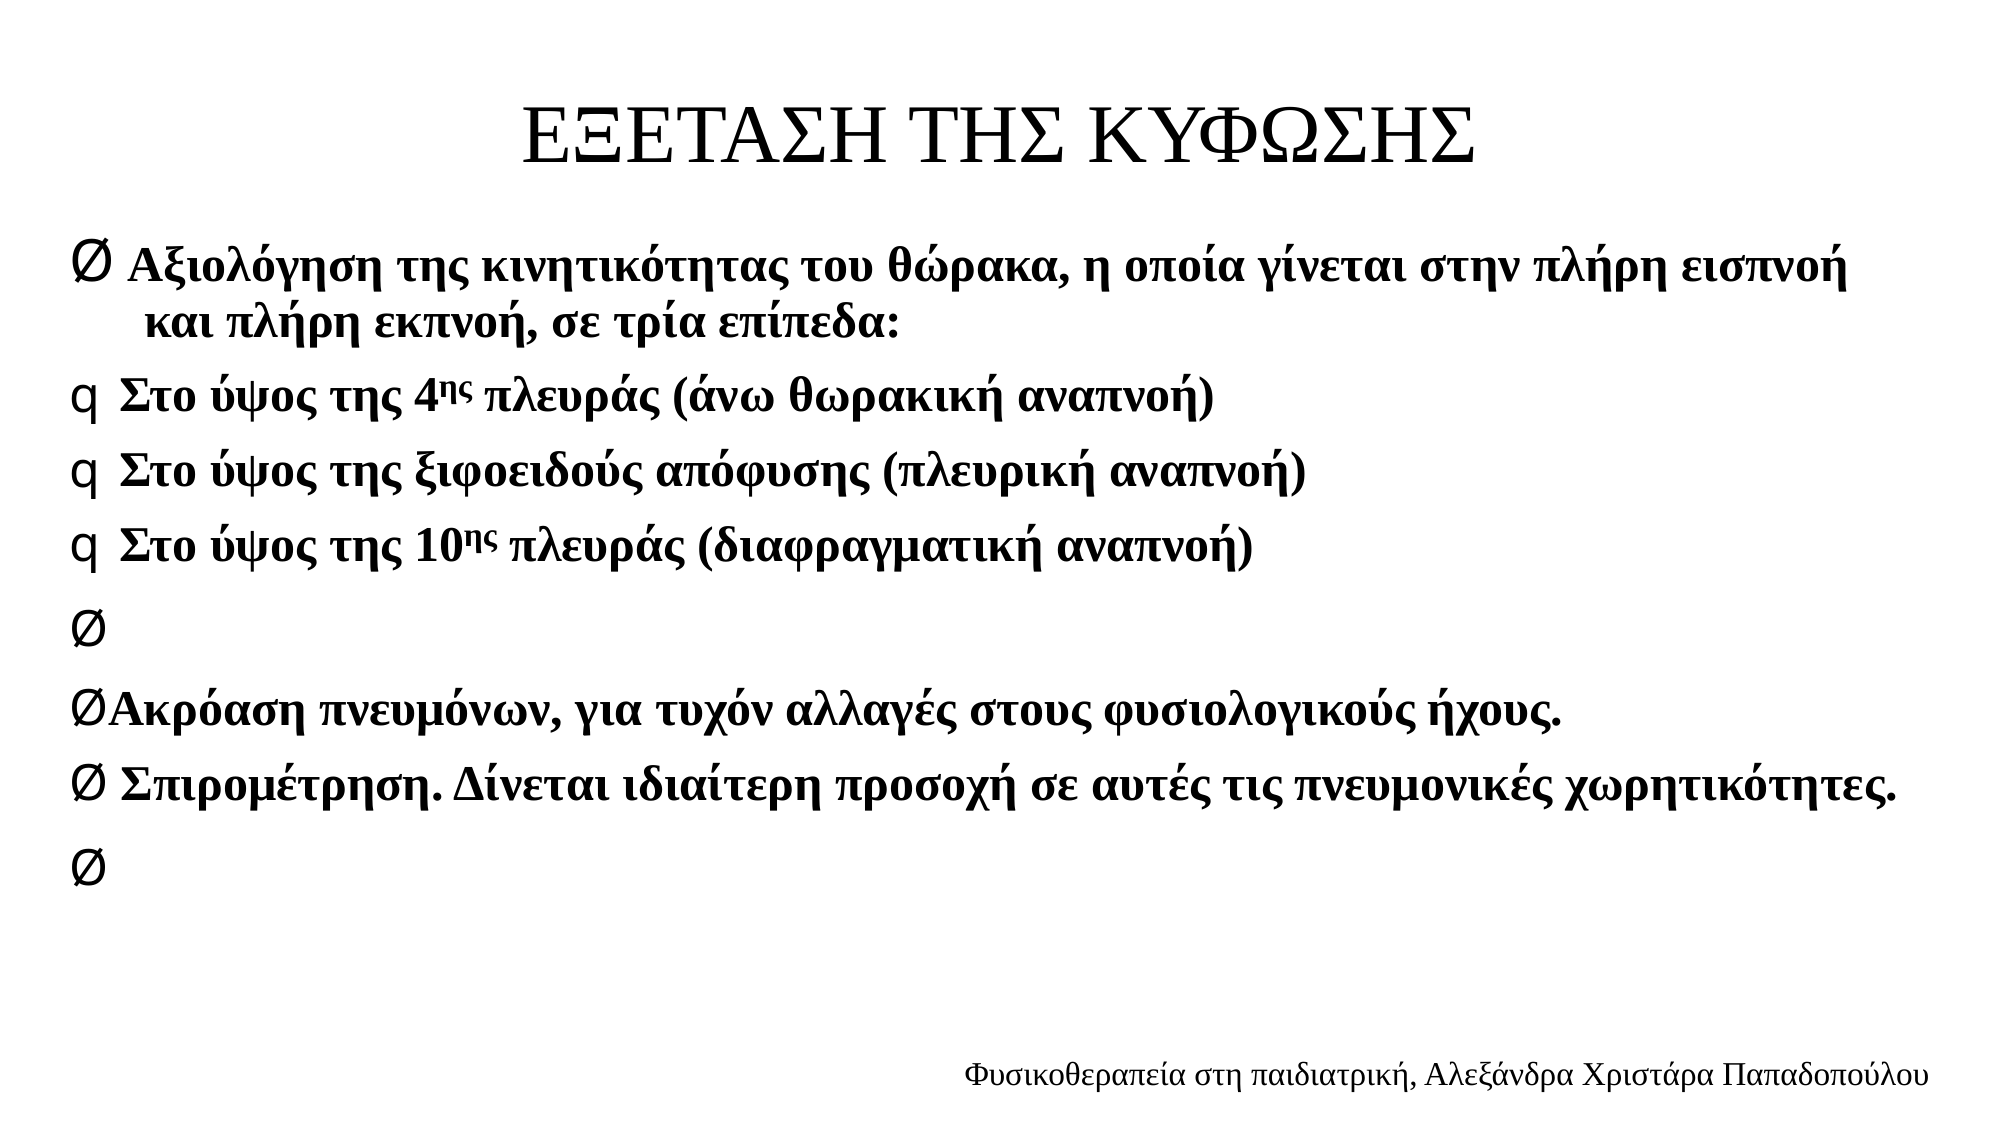

# ΕΞΕΤΑΣΗ ΤΗΣ ΚΥΦΩΣΗΣ
 Αξιολόγηση της κινητικότητας του θώρακα, η οποία γίνεται στην πλήρη εισπνοή και πλήρη εκπνοή, σε τρία επίπεδα:
 Στο ύψος της 4ης πλευράς (άνω θωρακική αναπνοή)
 Στο ύψος της ξιφοειδούς απόφυσης (πλευρική αναπνοή)
 Στο ύψος της 10ης πλευράς (διαφραγματική αναπνοή)
Ακρόαση πνευμόνων, για τυχόν αλλαγές στους φυσιολογικούς ήχους.
 Σπιρομέτρηση. Δίνεται ιδιαίτερη προσοχή σε αυτές τις πνευμονικές χωρητικότητες.
Φυσικοθεραπεία στη παιδιατρική, Αλεξάνδρα Χριστάρα Παπαδοπούλου